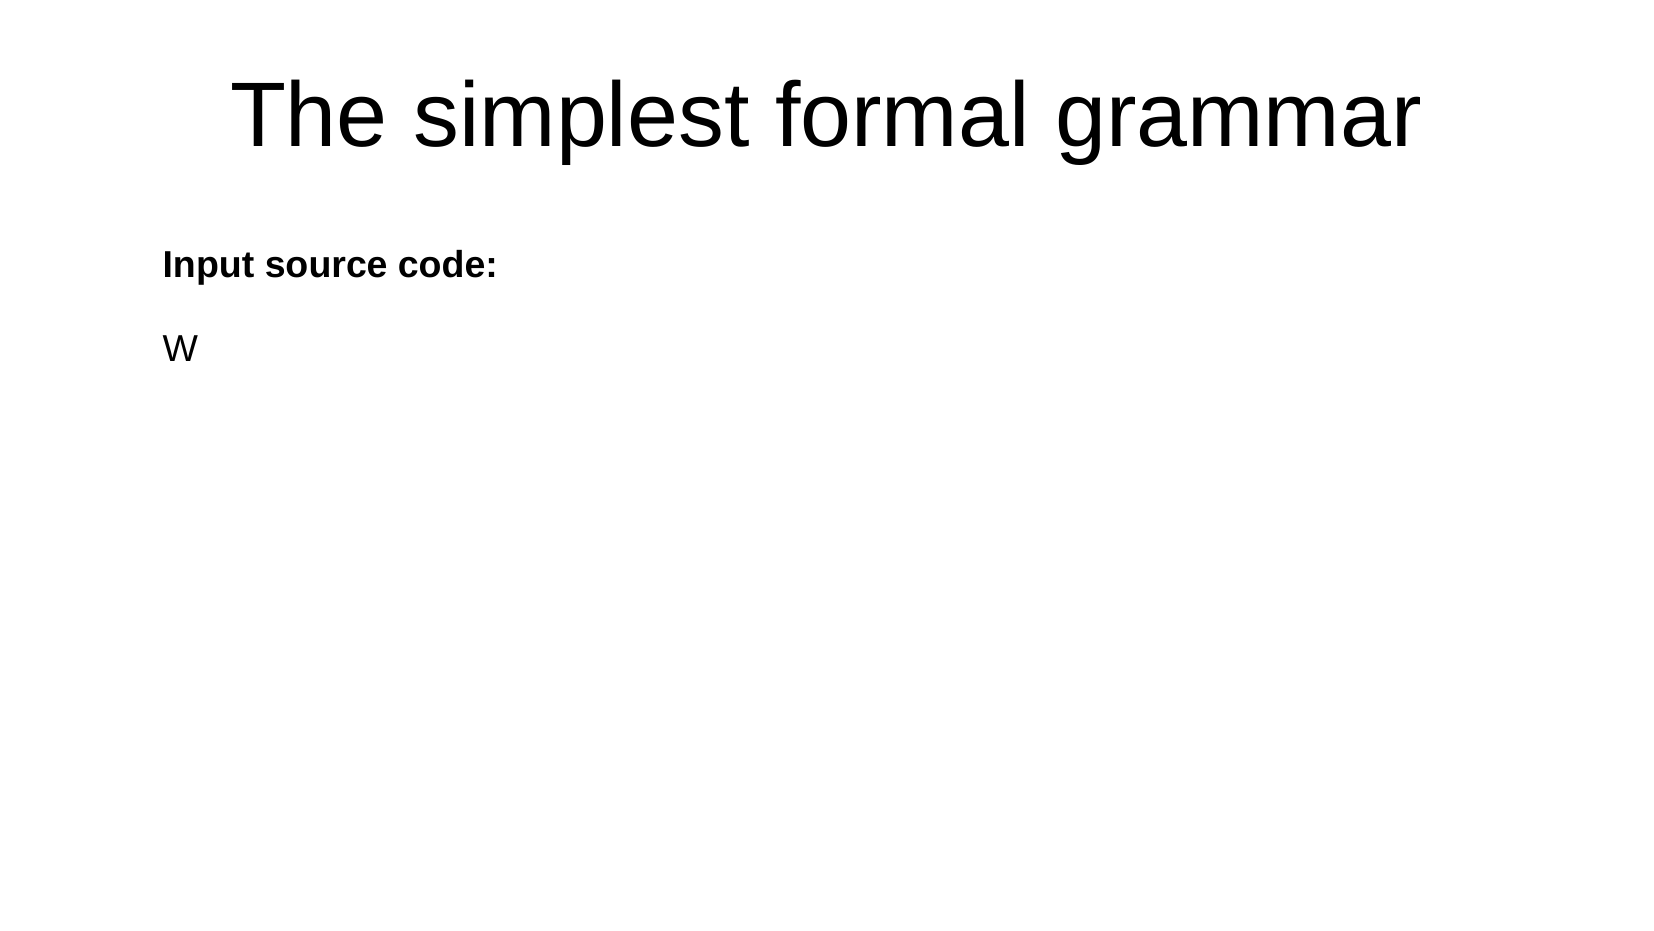

# The simplest formal grammar
Input source code:
W